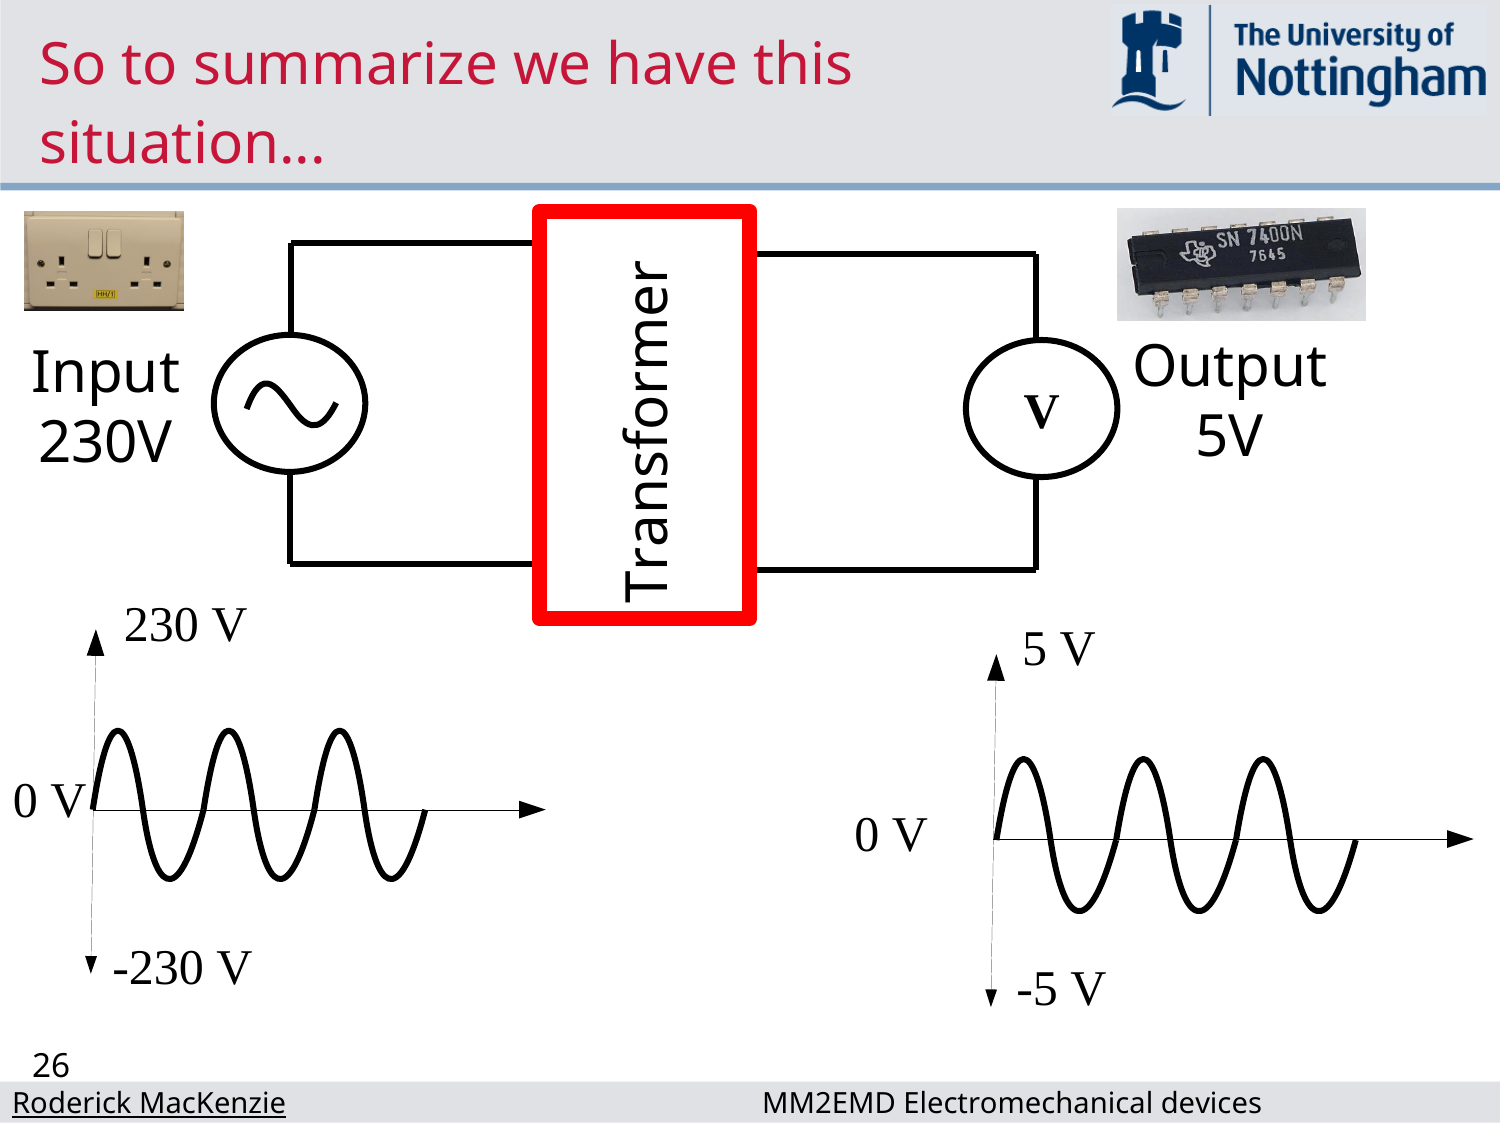

# So to summarize we have this situation...
Output
5V
Input
230V
V
Transformer
230 V
5 V
0 V
0 V
-230 V
-5 V